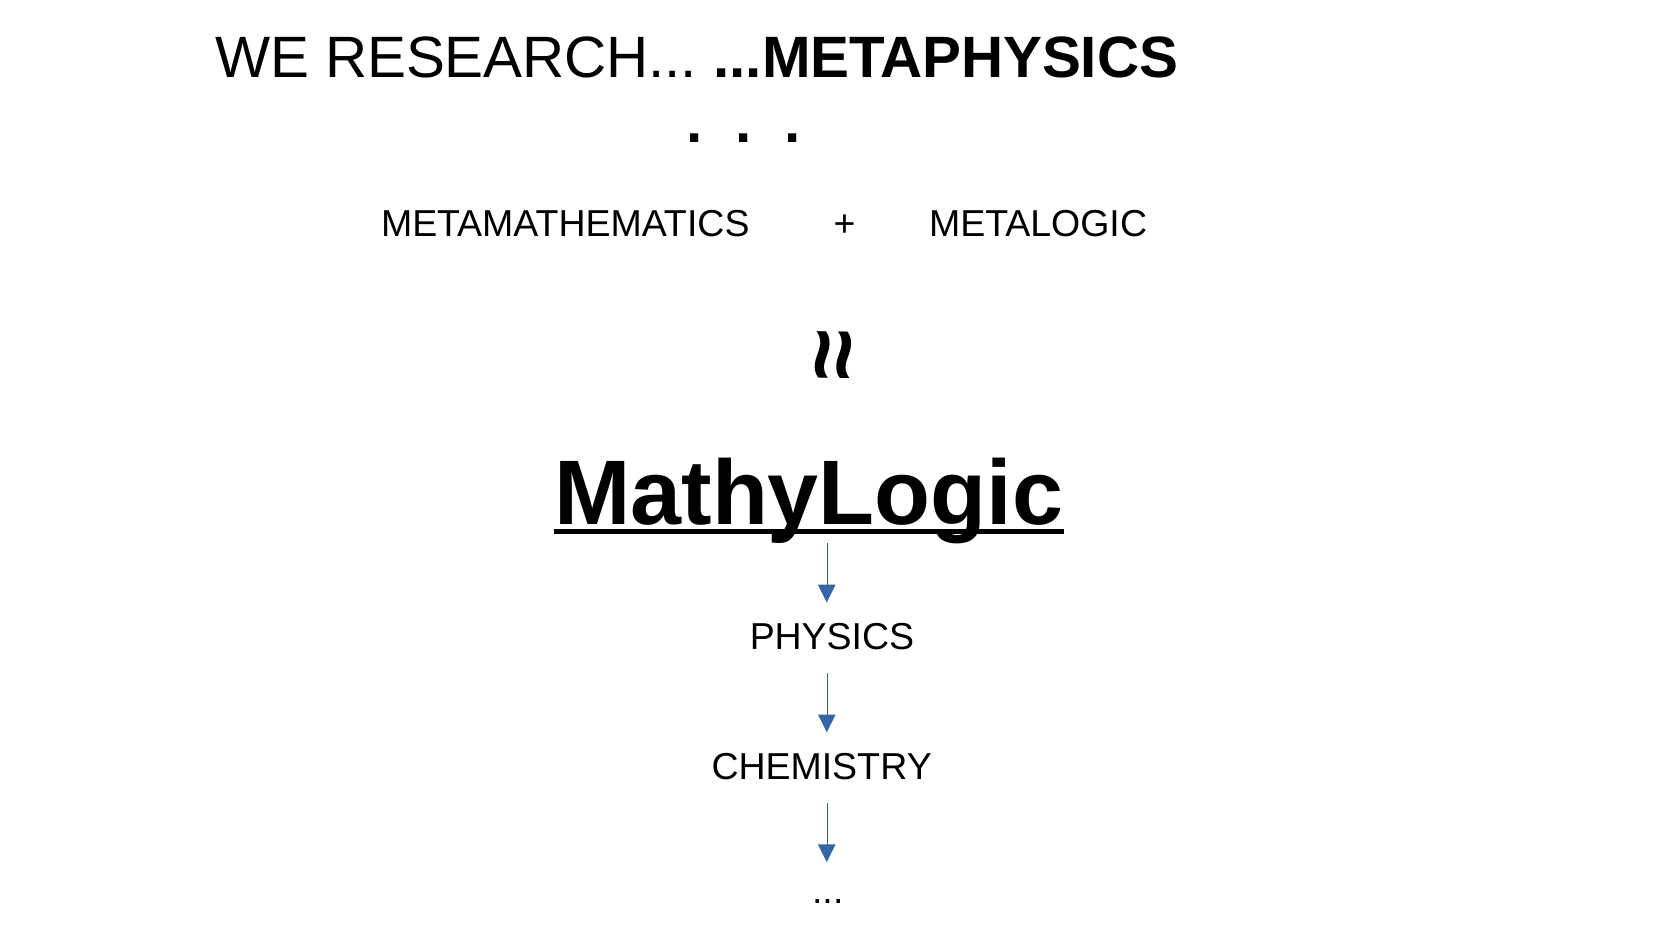

WE RESEARCH... ...METAPHYSICS
 . . .
METAMATHEMATICS + METALOGIC
≈
# MathyLogic
 PHYSICS
CHEMISTRY
...